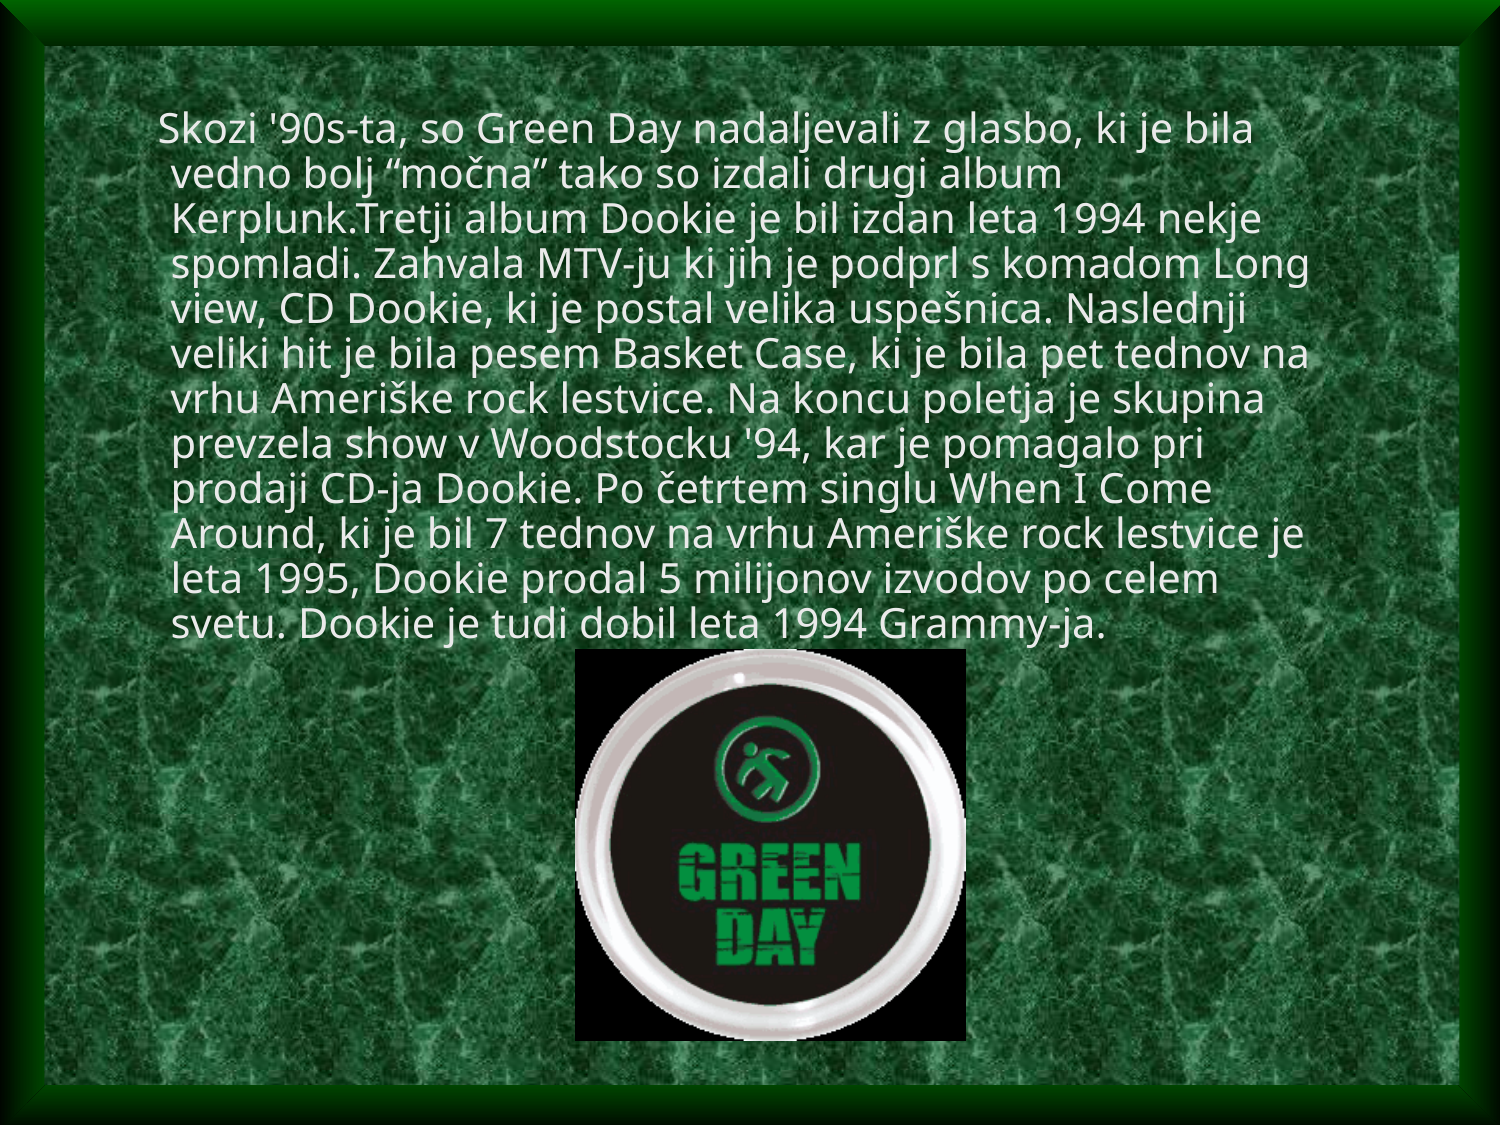

#
 Skozi '90s-ta, so Green Day nadaljevali z glasbo, ki je bila vedno bolj “močna” tako so izdali drugi album Kerplunk.Tretji album Dookie je bil izdan leta 1994 nekje spomladi. Zahvala MTV-ju ki jih je podprl s komadom Long view, CD Dookie, ki je postal velika uspešnica. Naslednji veliki hit je bila pesem Basket Case, ki je bila pet tednov na vrhu Ameriške rock lestvice. Na koncu poletja je skupina prevzela show v Woodstocku '94, kar je pomagalo pri prodaji CD-ja Dookie. Po četrtem singlu When I Come Around, ki je bil 7 tednov na vrhu Ameriške rock lestvice je leta 1995, Dookie prodal 5 milijonov izvodov po celem svetu. Dookie je tudi dobil leta 1994 Grammy-ja.